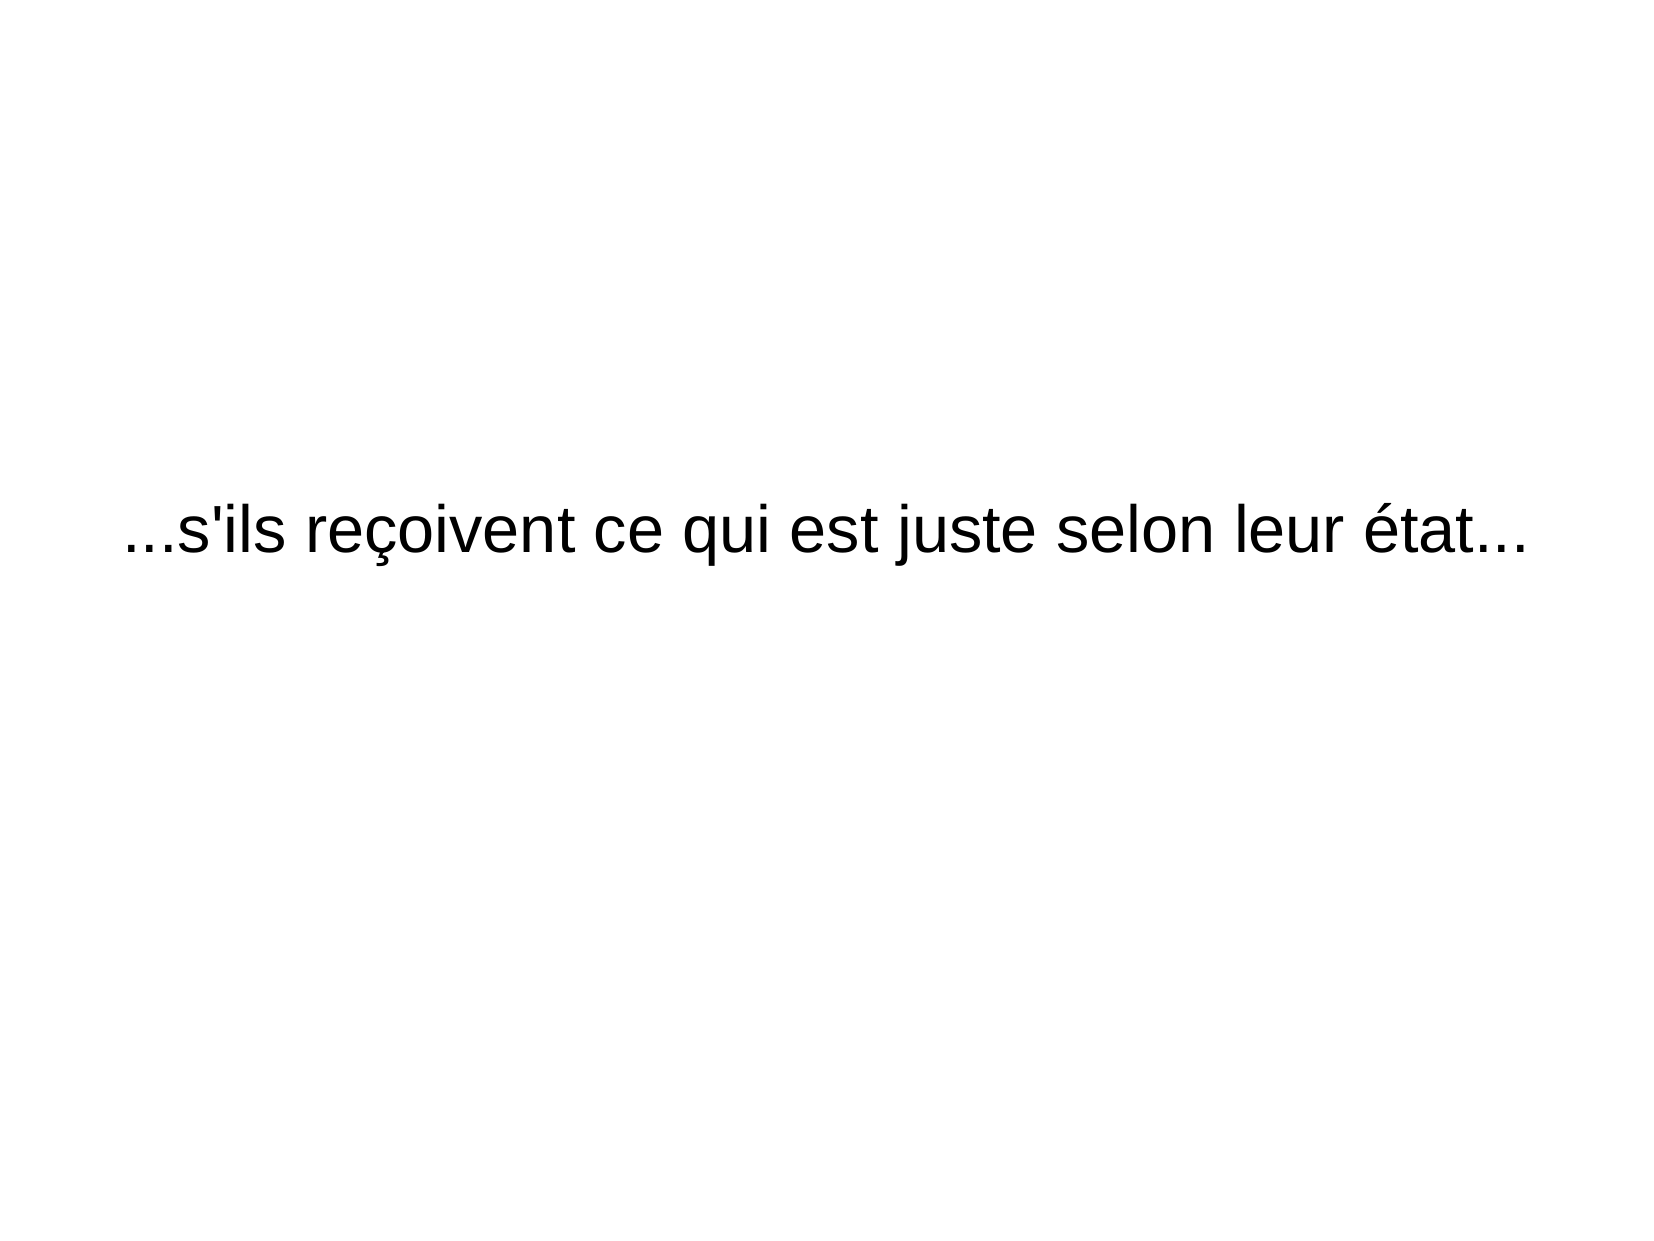

# ...s'ils reçoivent ce qui est juste selon leur état...